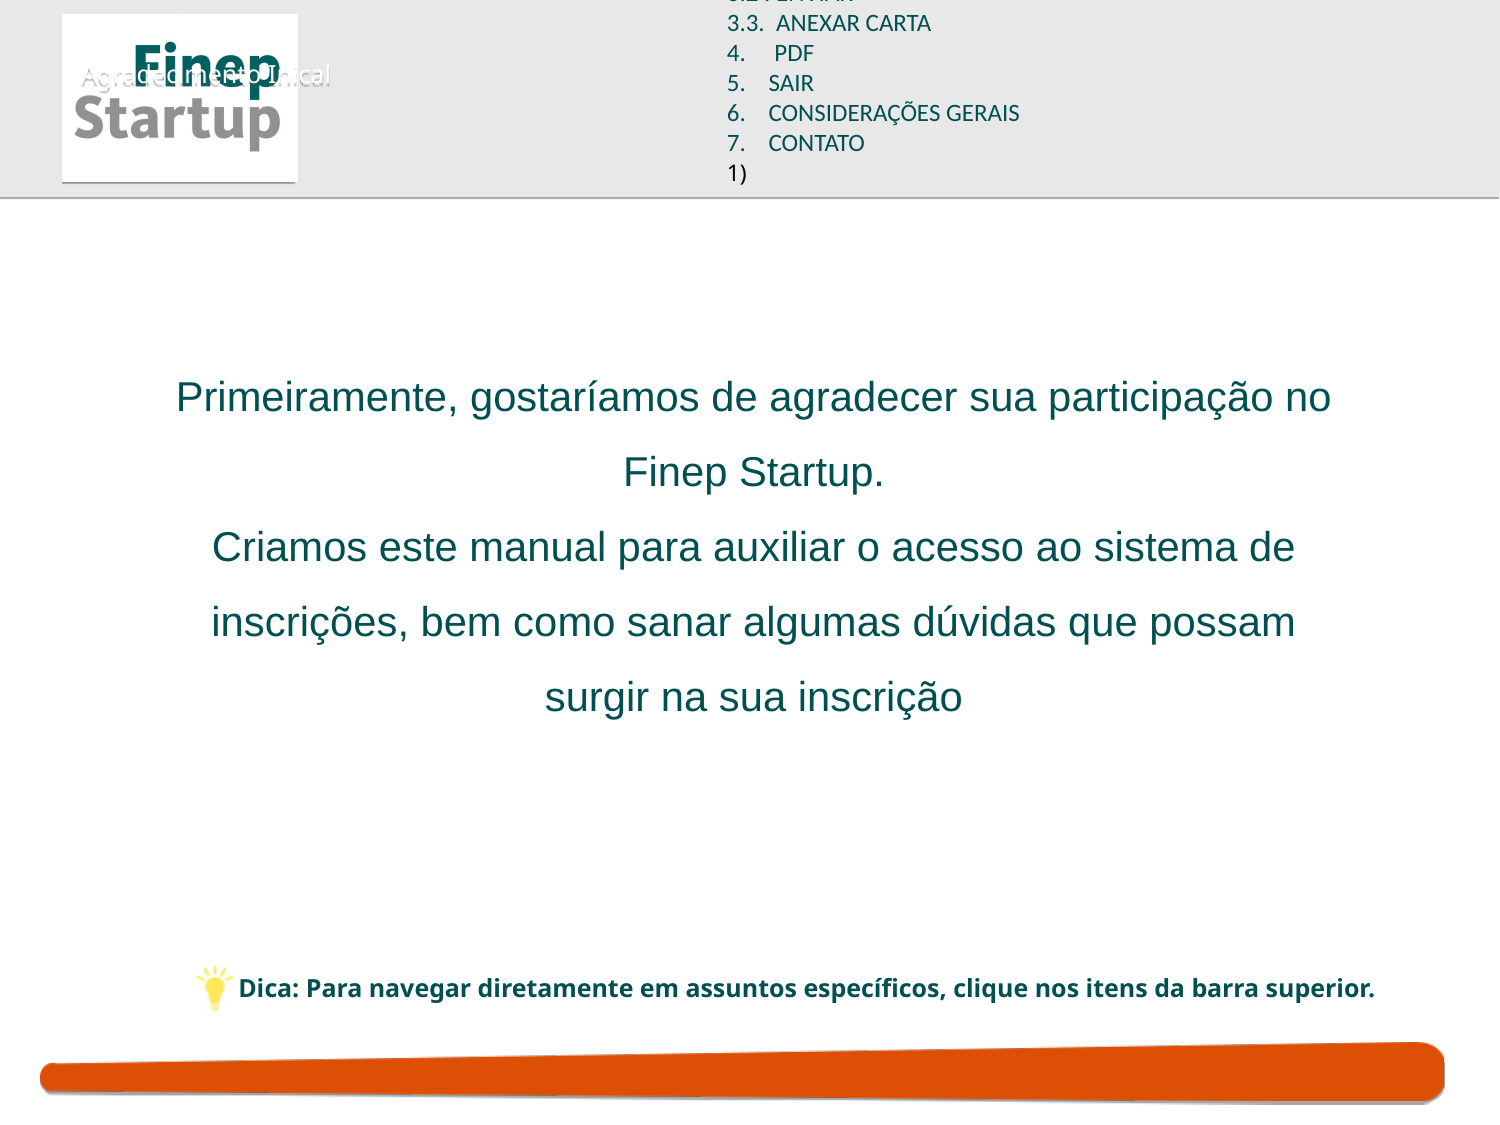

1. 1º ACESSO
2. CADASTRO
3. BOTÕES DO FORMULÁRIO
3.1. SALVAR
3.2 . ENVIAR
3.3. ANEXAR CARTA
4. PDF
5. SAIR
6. CONSIDERAÇÕES GERAIS
7. CONTATO
# Agradecimento Inical
Primeiramente, gostaríamos de agradecer sua participação no Finep Startup.
Criamos este manual para auxiliar o acesso ao sistema de inscrições, bem como sanar algumas dúvidas que possam surgir na sua inscrição
Dica: Para navegar diretamente em assuntos específicos, clique nos itens da barra superior.